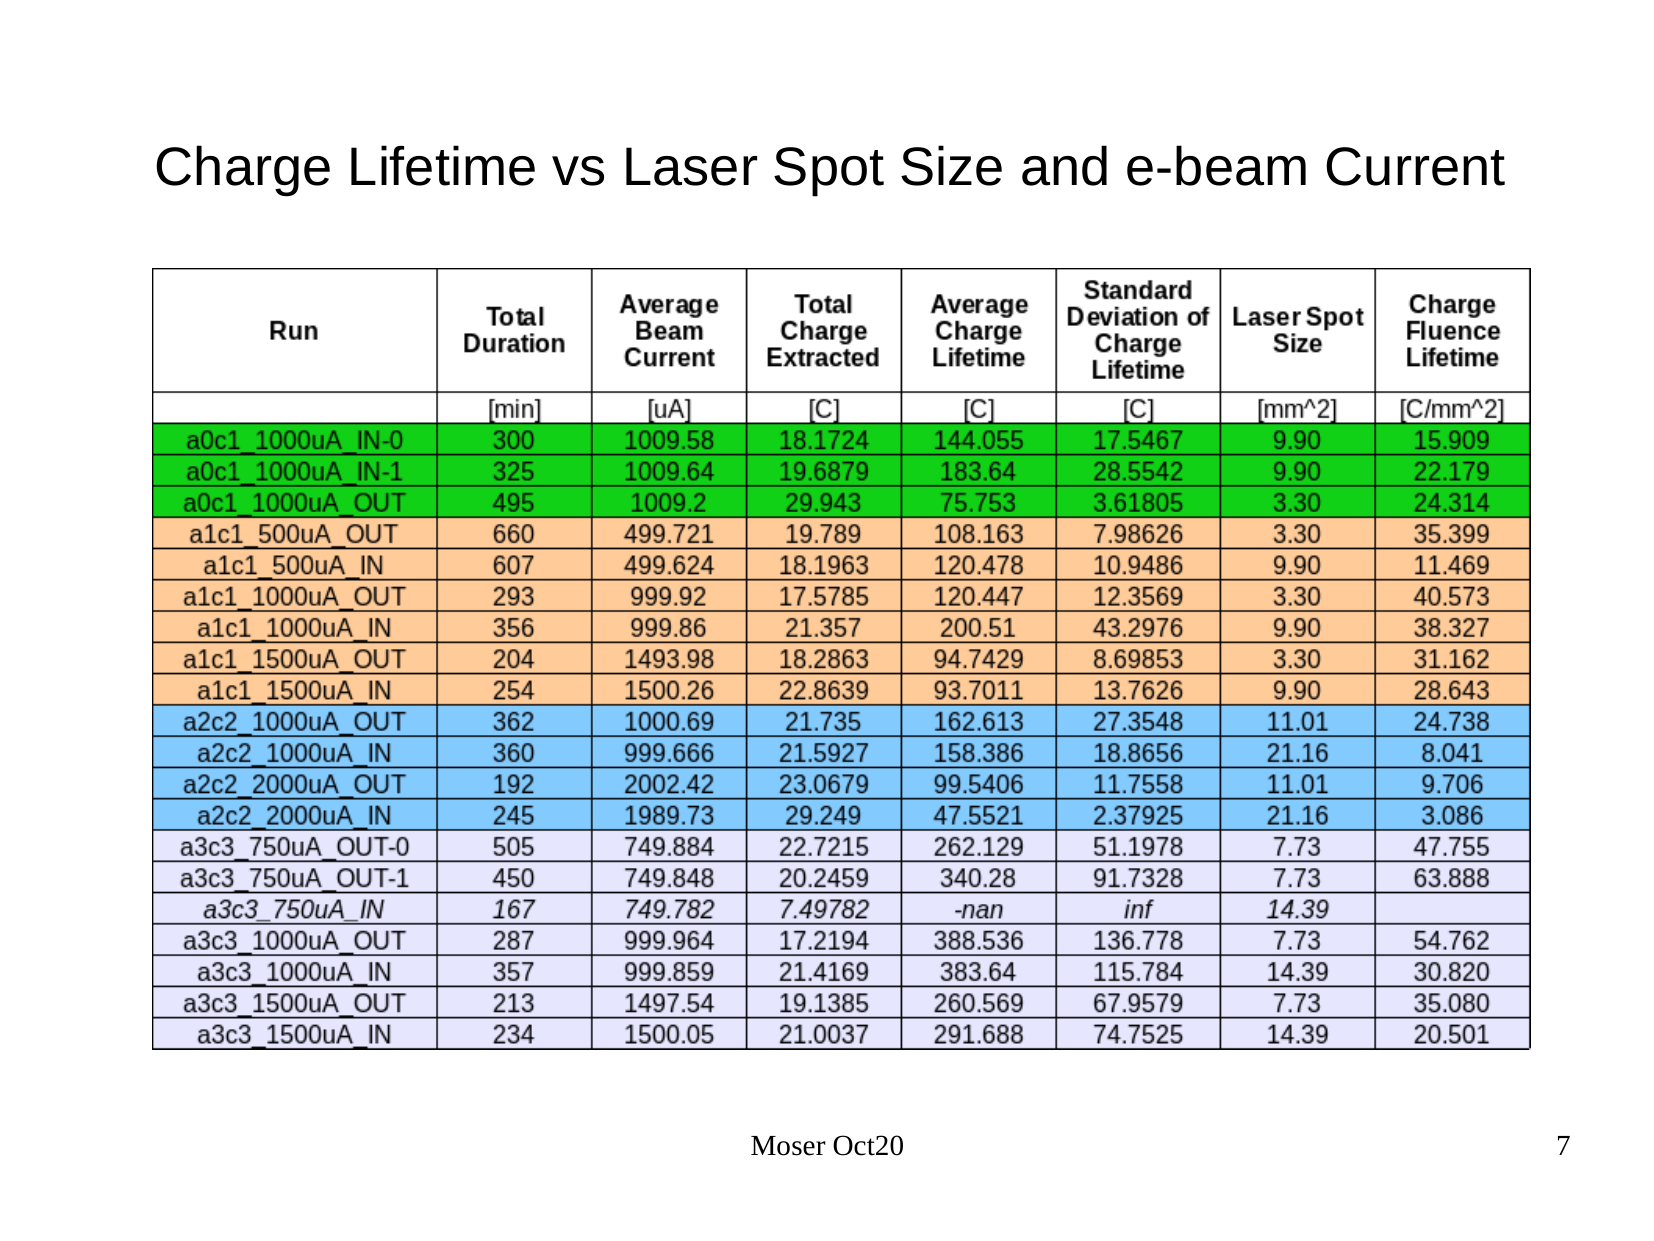

# Charge Lifetime vs Laser Spot Size and e-beam Current
Moser Oct20
7